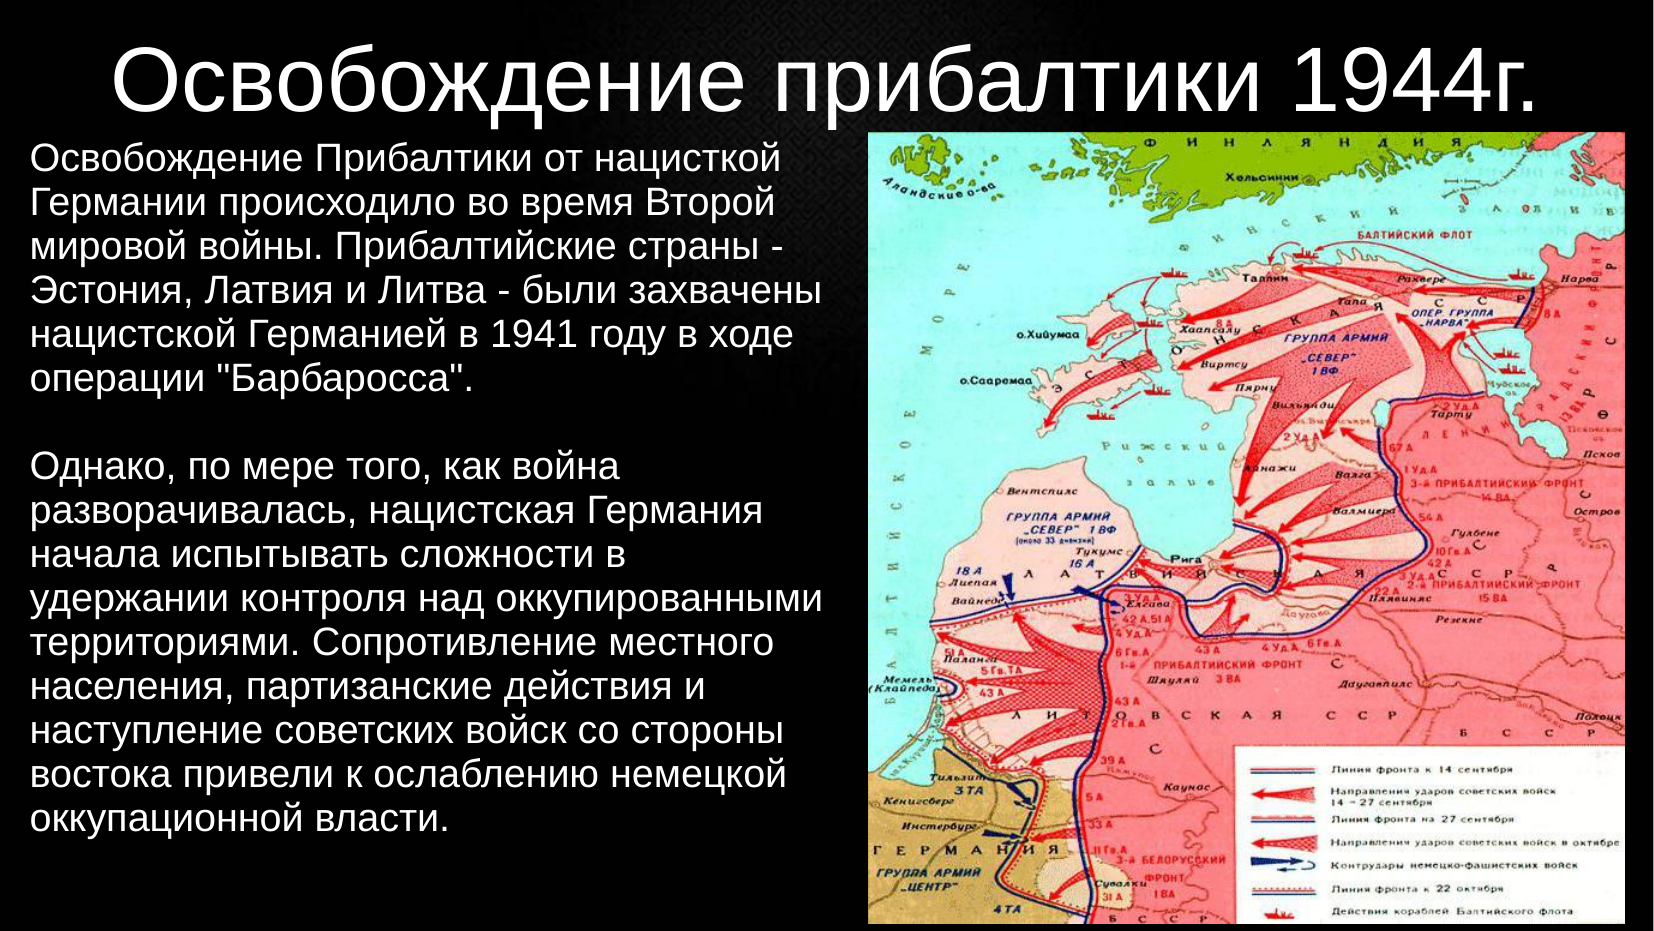

# Освобождение прибалтики 1944г.
Освобождение Прибалтики от нацисткой Германии происходило во время Второй мировой войны. Прибалтийские страны - Эстония, Латвия и Литва - были захвачены нацистской Германией в 1941 году в ходе операции "Барбаросса".
Однако, по мере того, как война разворачивалась, нацистская Германия начала испытывать сложности в удержании контроля над оккупированными территориями. Сопротивление местного населения, партизанские действия и наступление советских войск со стороны востока привели к ослаблению немецкой оккупационной власти.